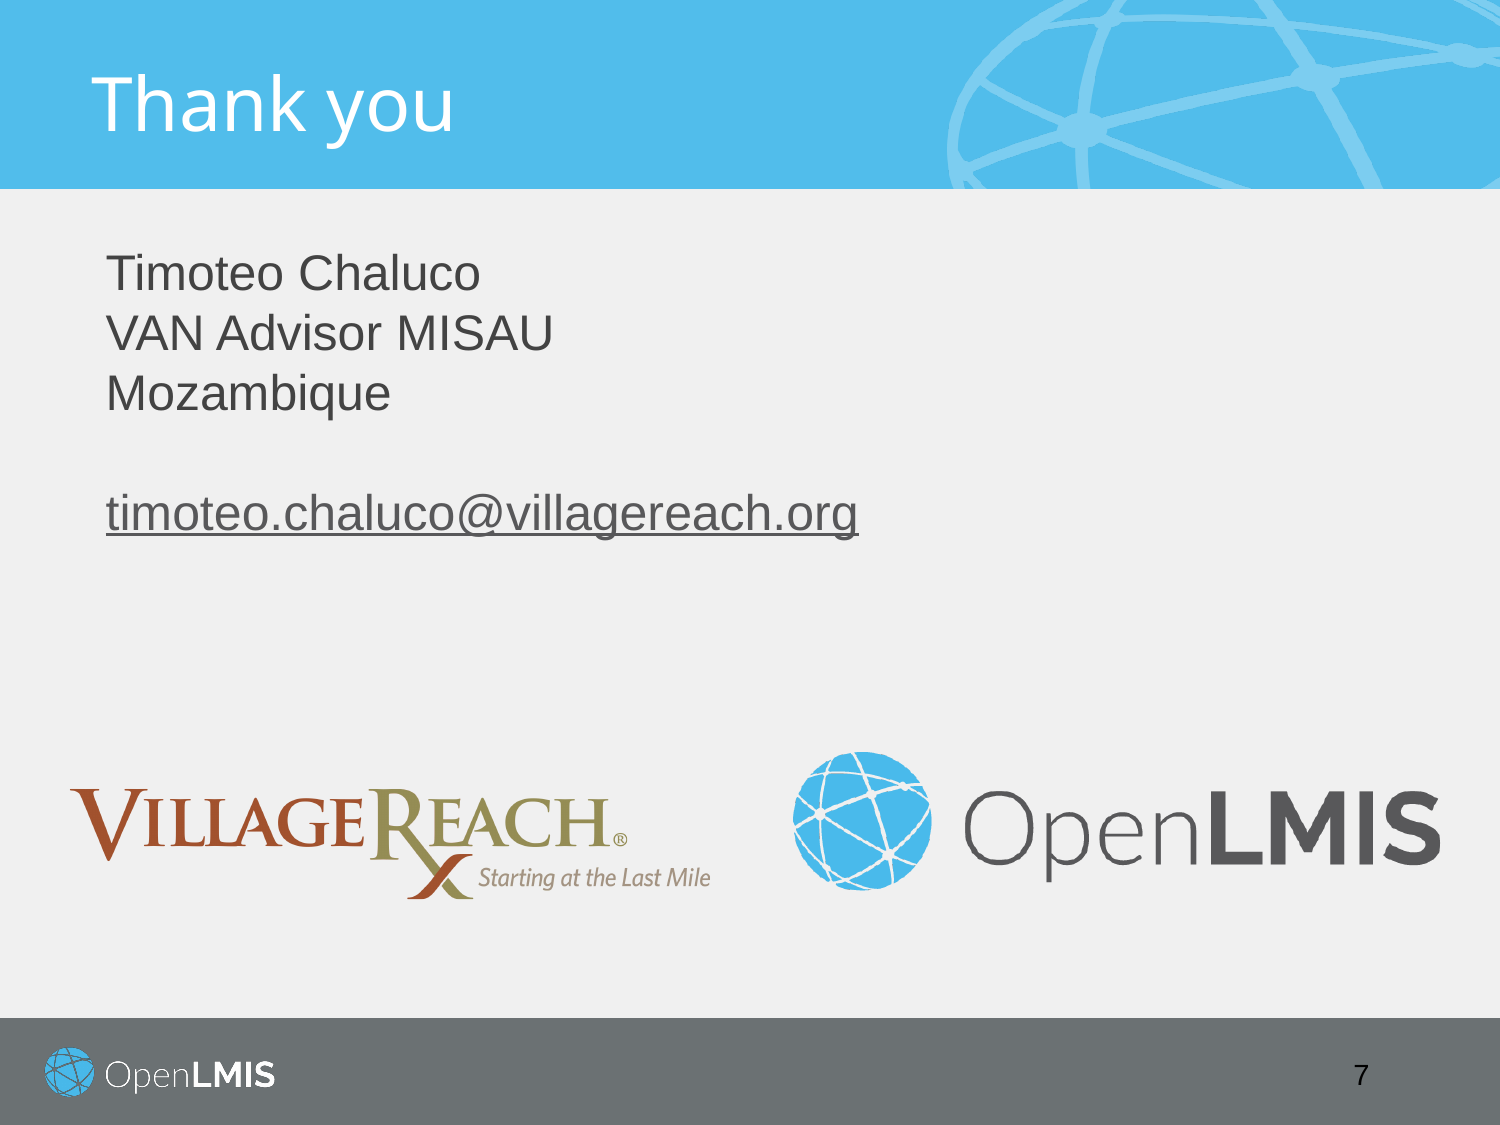

# Thank you
Timoteo Chaluco
VAN Advisor MISAU
Mozambique
timoteo.chaluco@villagereach.org